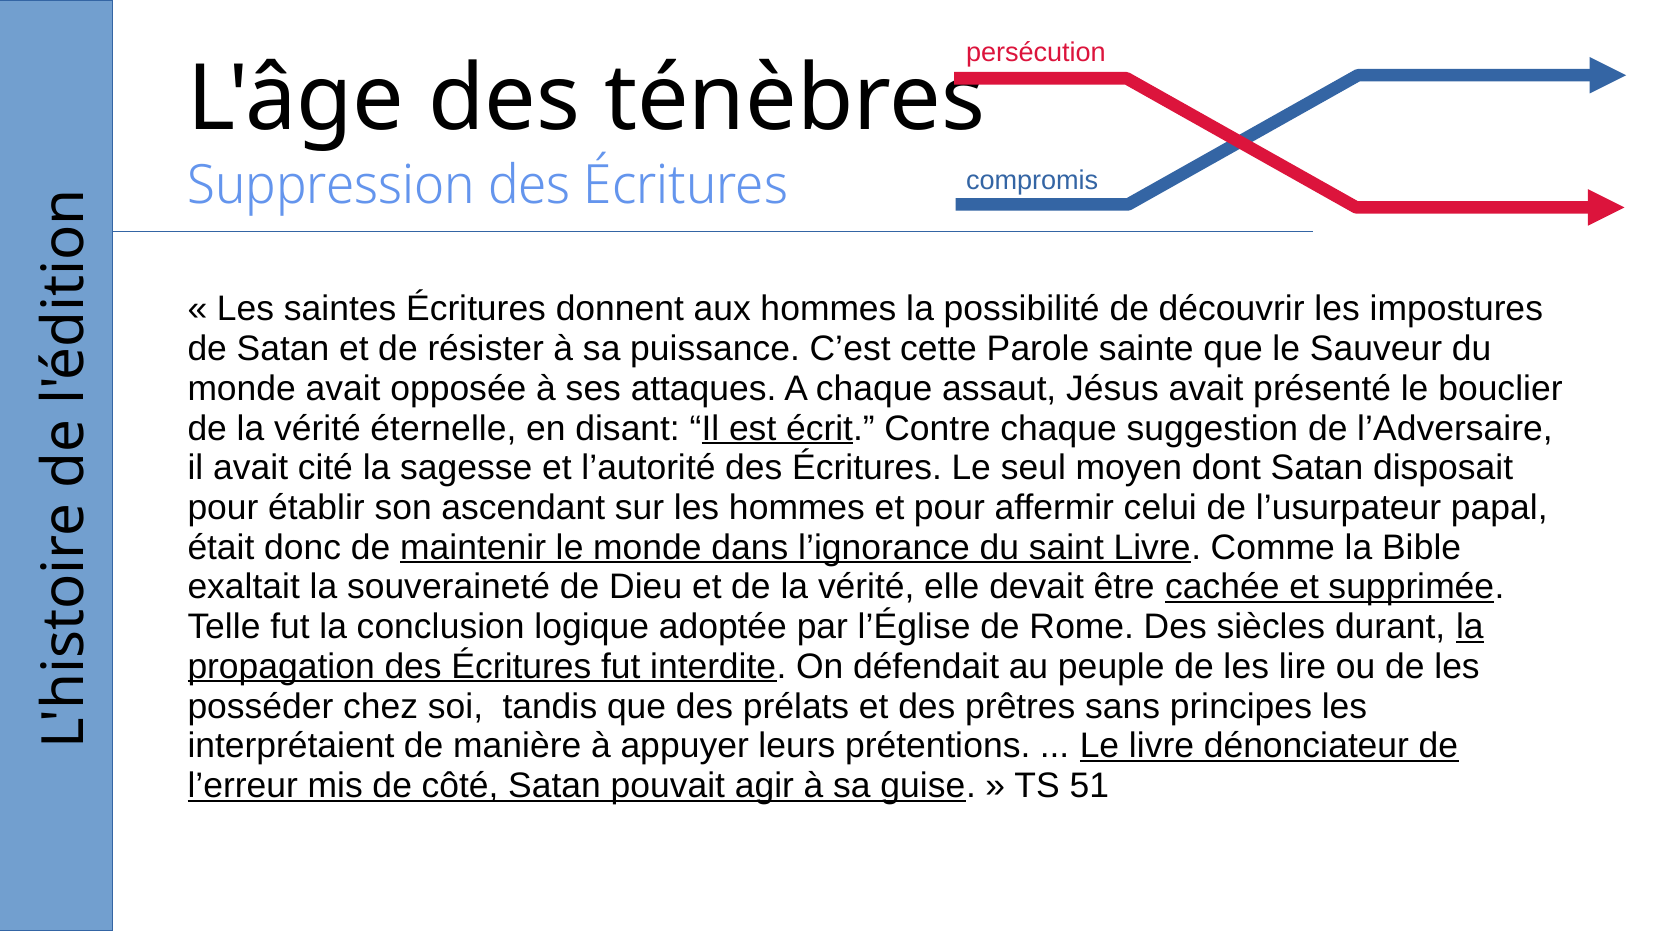

persécution
compromis
# L'âge des ténèbres
Suppression des Écritures
« Les saintes Écritures donnent aux hommes la possibilité de découvrir les impostures de Satan et de résister à sa puissance. C’est cette Parole sainte que le Sauveur du monde avait opposée à ses attaques. A chaque assaut, Jésus avait présenté le bouclier de la vérité éternelle, en disant: “Il est écrit.” Contre chaque suggestion de l’Adversaire, il avait cité la sagesse et l’autorité des Écritures. Le seul moyen dont Satan disposait pour établir son ascendant sur les hommes et pour affermir celui de l’usurpateur papal, était donc de maintenir le monde dans l’ignorance du saint Livre. Comme la Bible exaltait la souveraineté de Dieu et de la vérité, elle devait être cachée et supprimée. Telle fut la conclusion logique adoptée par l’Église de Rome. Des siècles durant, la propagation des Écritures fut interdite. On défendait au peuple de les lire ou de les posséder chez soi, tandis que des prélats et des prêtres sans principes les interprétaient de manière à appuyer leurs prétentions. ... Le livre dénonciateur de l’erreur mis de côté, Satan pouvait agir à sa guise. » TS 51
L'histoire de l'édition